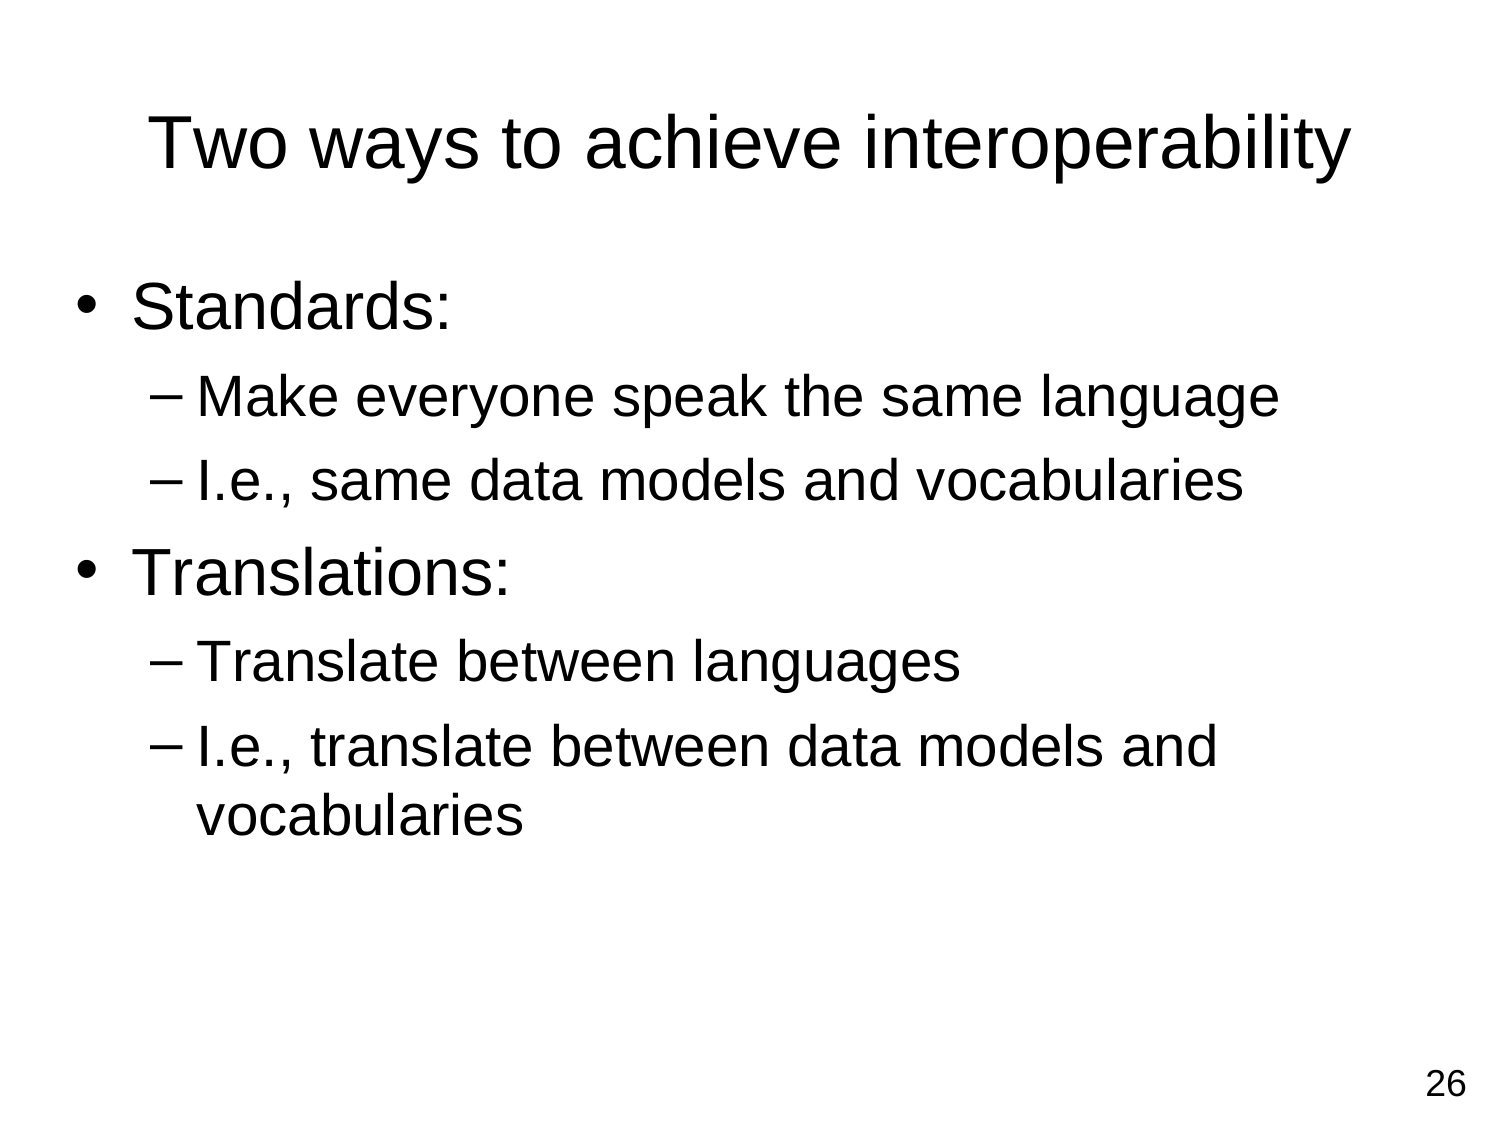

# Two ways to achieve interoperability
Standards:
Make everyone speak the same language
I.e., same data models and vocabularies
Translations:
Translate between languages
I.e., translate between data models and vocabularies
26